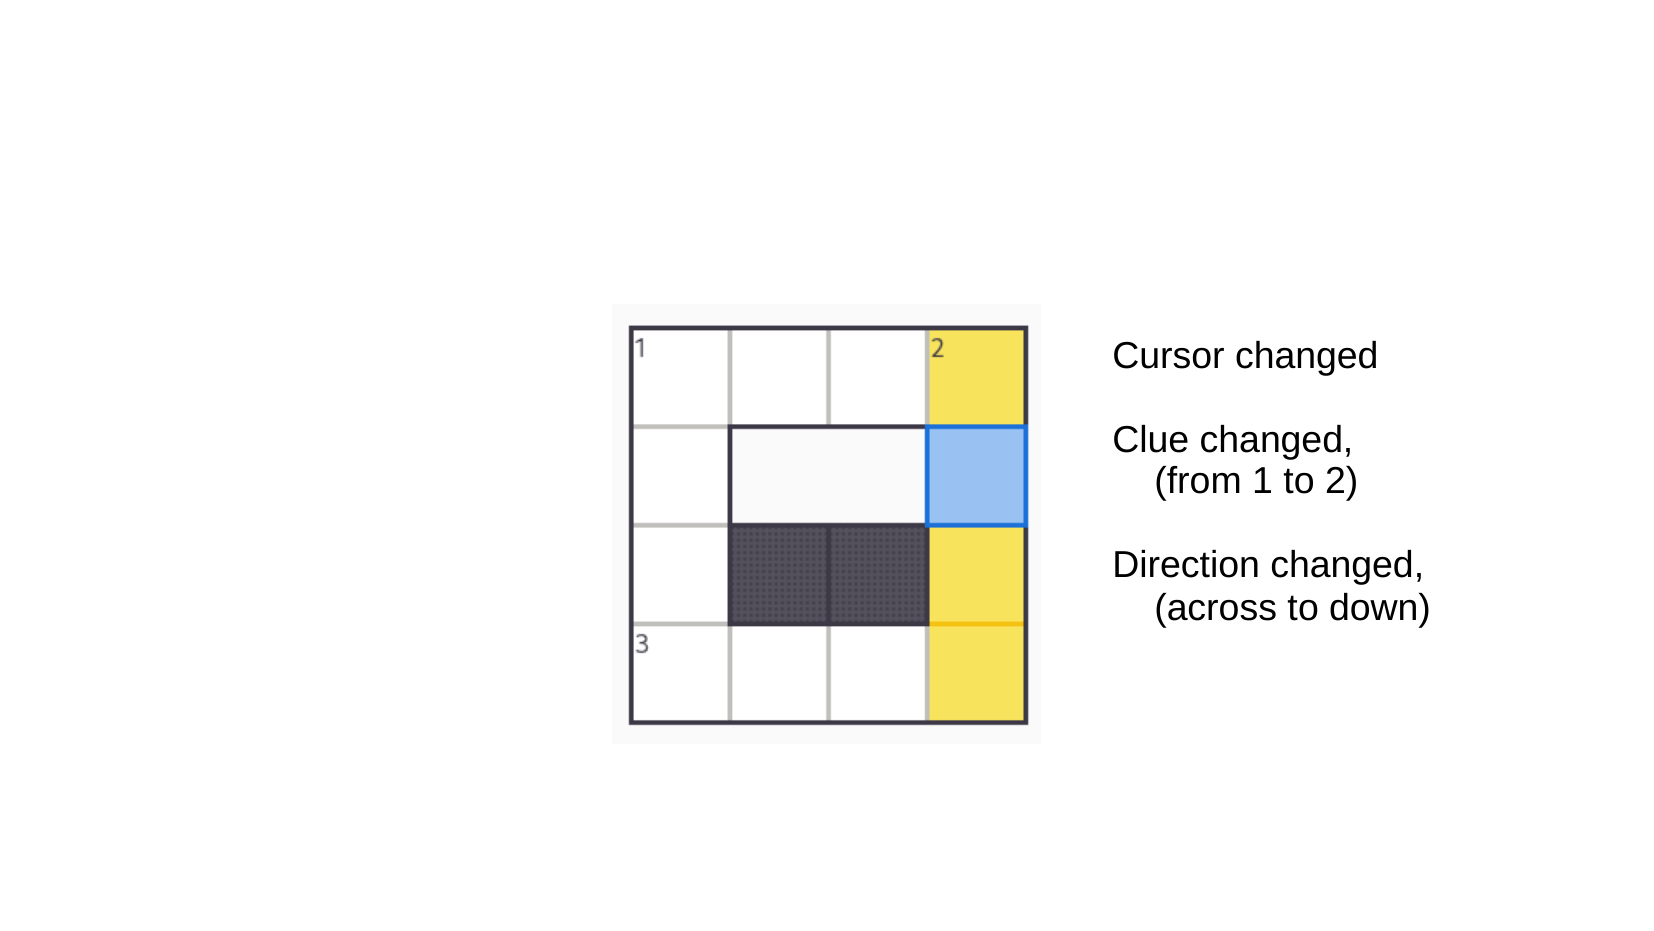

Cursor changed
Clue changed,
 (from 1 to 2)
Direction changed,
 (across to down)